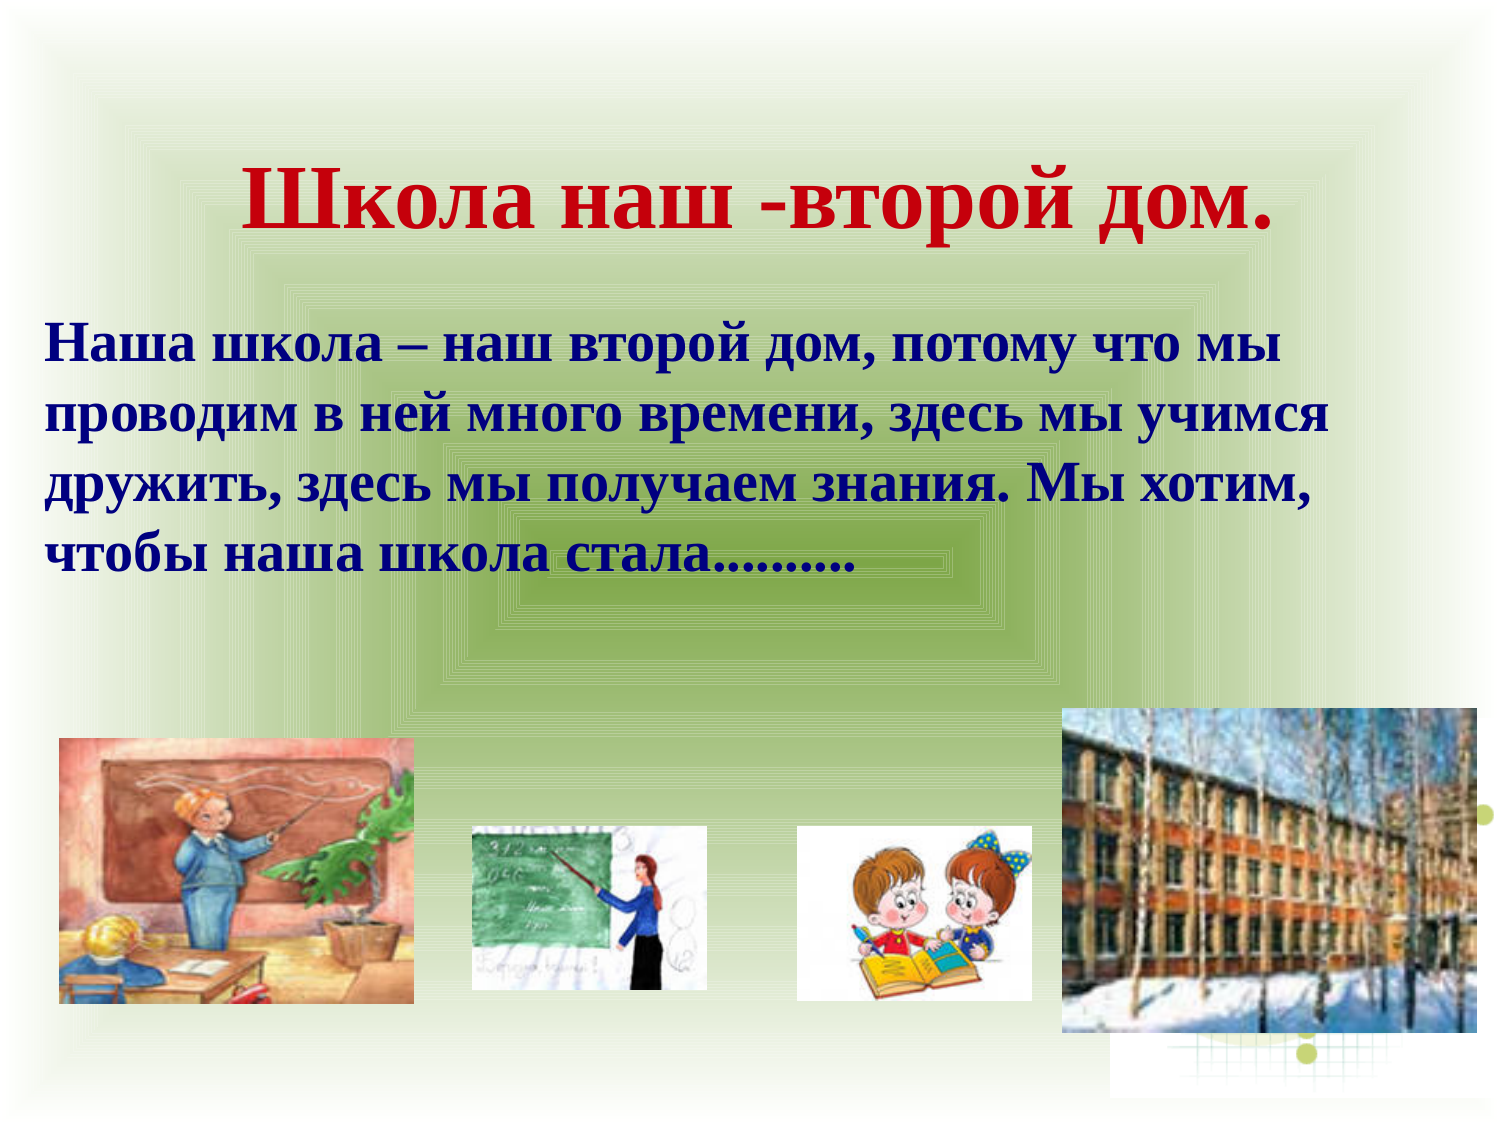

Школа наш -второй дом.
Наша школа – наш второй дом, потому что мы проводим в ней много времени, здесь мы учимся дружить, здесь мы получаем знания. Мы хотим, чтобы наша школа стала..........